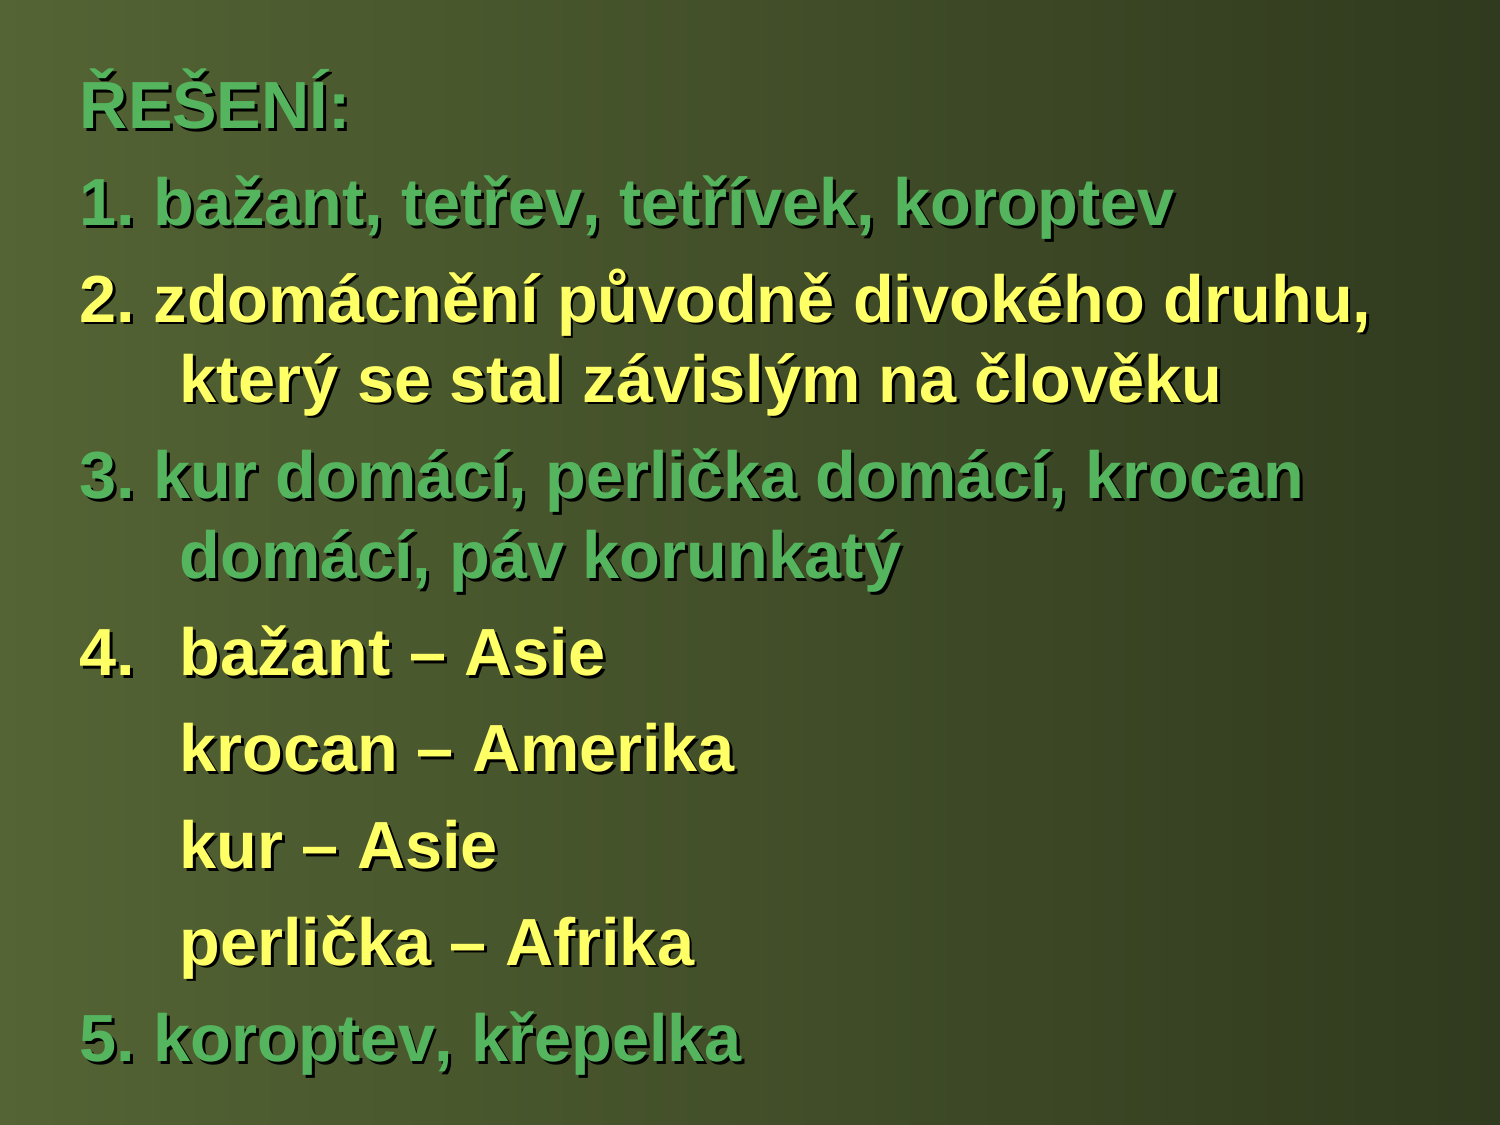

# ŘEŠENÍ:
1. bažant, tetřev, tetřívek, koroptev
2. zdomácnění původně divokého druhu, který se stal závislým na člověku
3. kur domácí, perlička domácí, krocan domácí, páv korunkatý
4. 	bažant – Asie
	krocan – Amerika
	kur – Asie
	perlička – Afrika
5. koroptev, křepelka